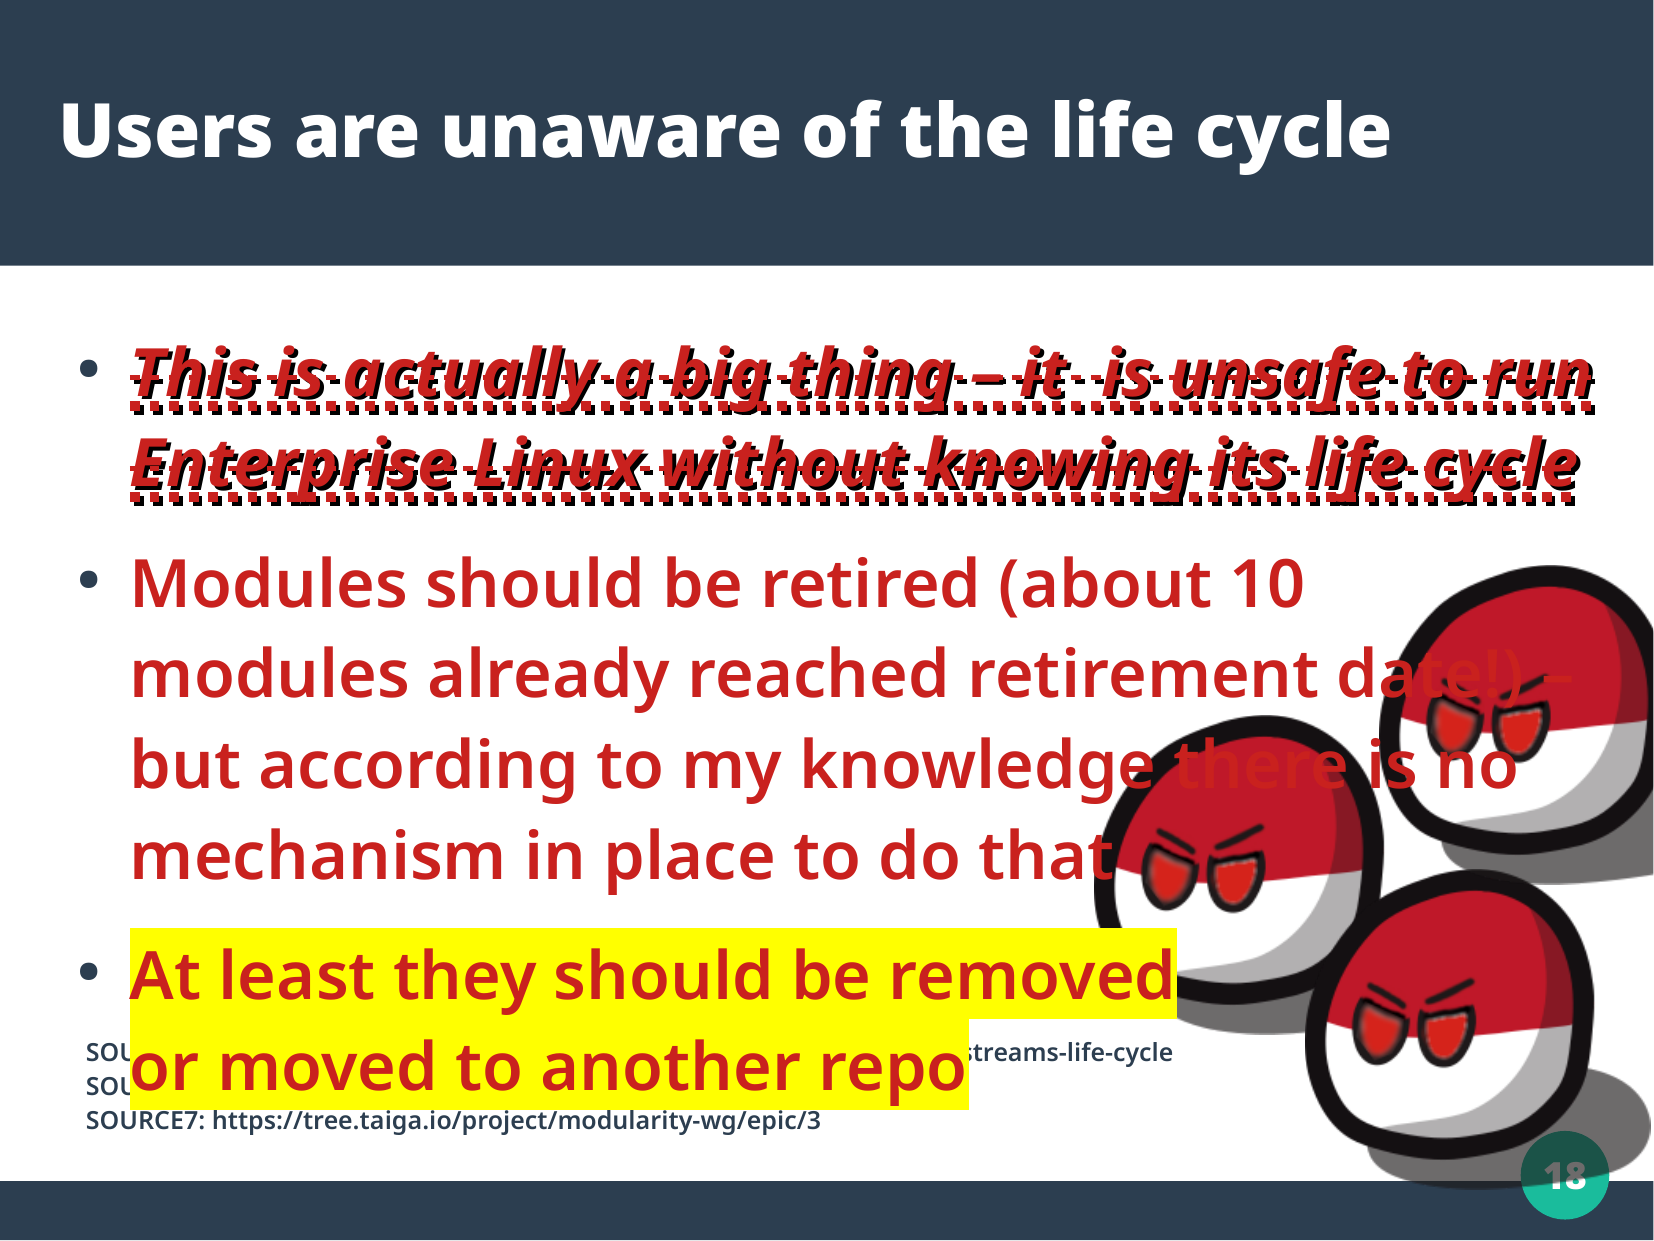

# Users are unaware of the life cycle
This is actually a big thing – it is unsafe to run Enterprise Linux without knowing its life cycle
Modules should be retired (about 10 modules already reached retirement date!) – but according to my knowledge there is no mechanism in place to do that
At least they should be removed
or moved to another repo
SOURCE5: https://access.redhat.com/support/policy/updates/rhel8-app-streams-life-cycle
SOURCE6: https://tree.taiga.io/project/modularity-wg/epics
SOURCE7: https://tree.taiga.io/project/modularity-wg/epic/3
18